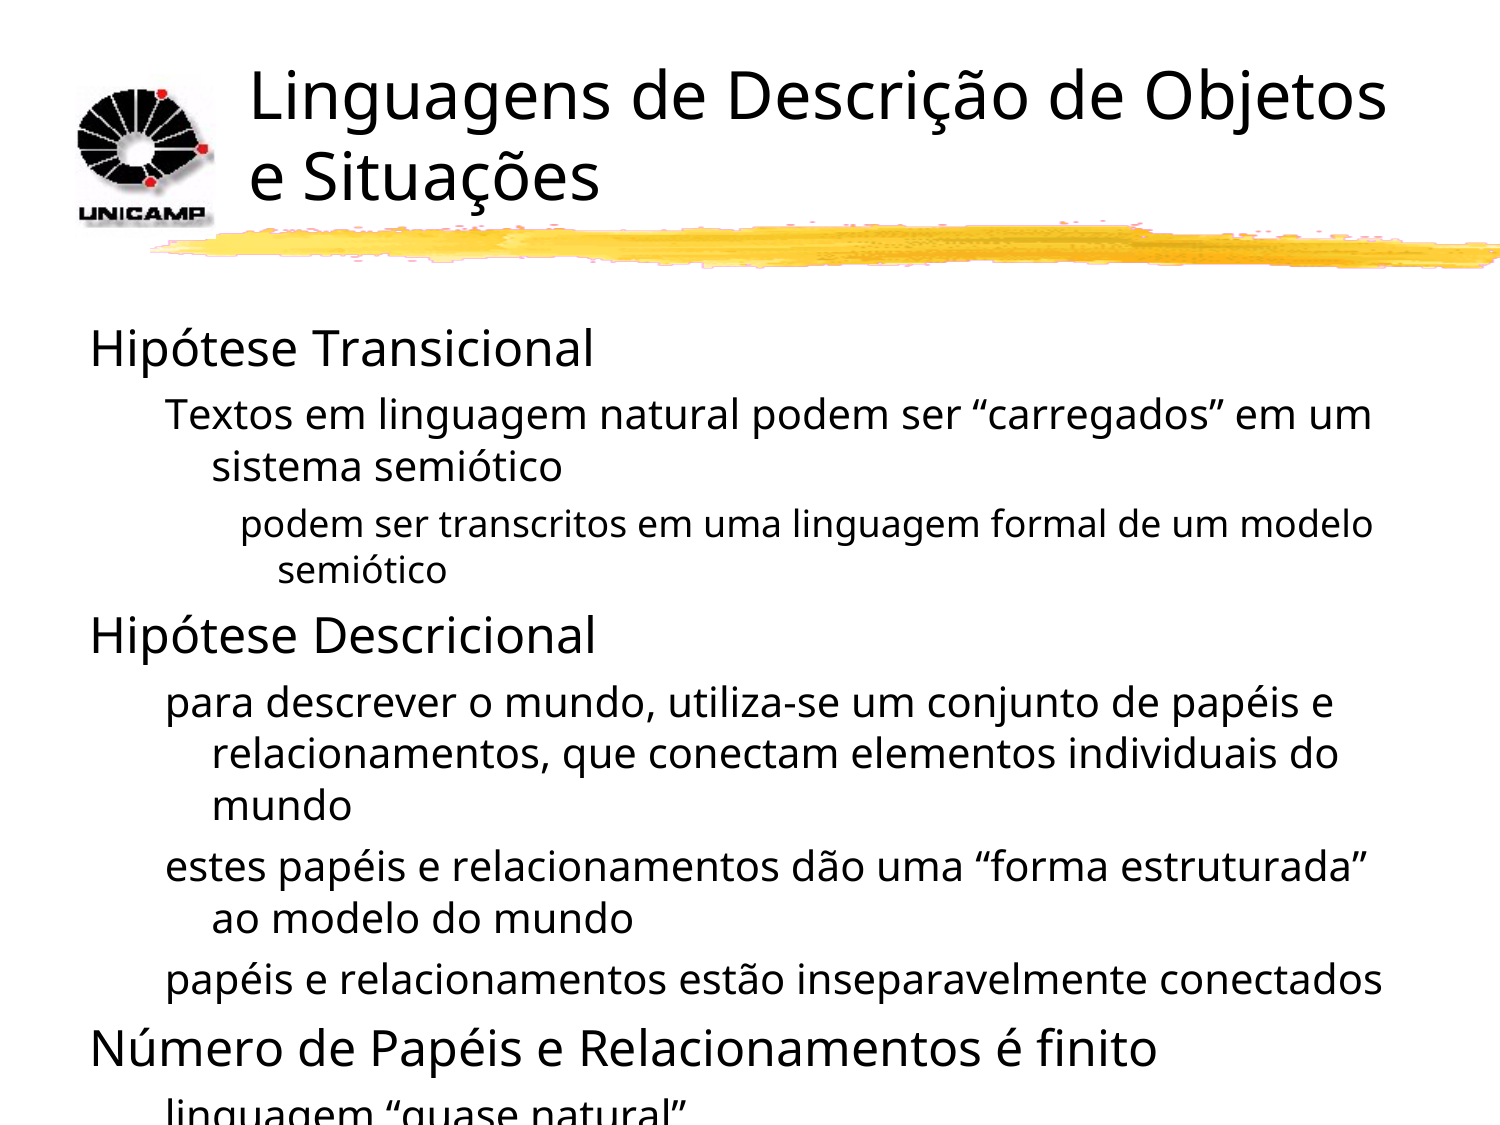

# Linguagens de Descrição de Objetos e Situações
Hipótese Transicional
Textos em linguagem natural podem ser “carregados” em um sistema semiótico
podem ser transcritos em uma linguagem formal de um modelo semiótico
Hipótese Descricional
para descrever o mundo, utiliza-se um conjunto de papéis e relacionamentos, que conectam elementos individuais do mundo
estes papéis e relacionamentos dão uma “forma estruturada” ao modelo do mundo
papéis e relacionamentos estão inseparavelmente conectados
Número de Papéis e Relacionamentos é finito
linguagem “quase natural”